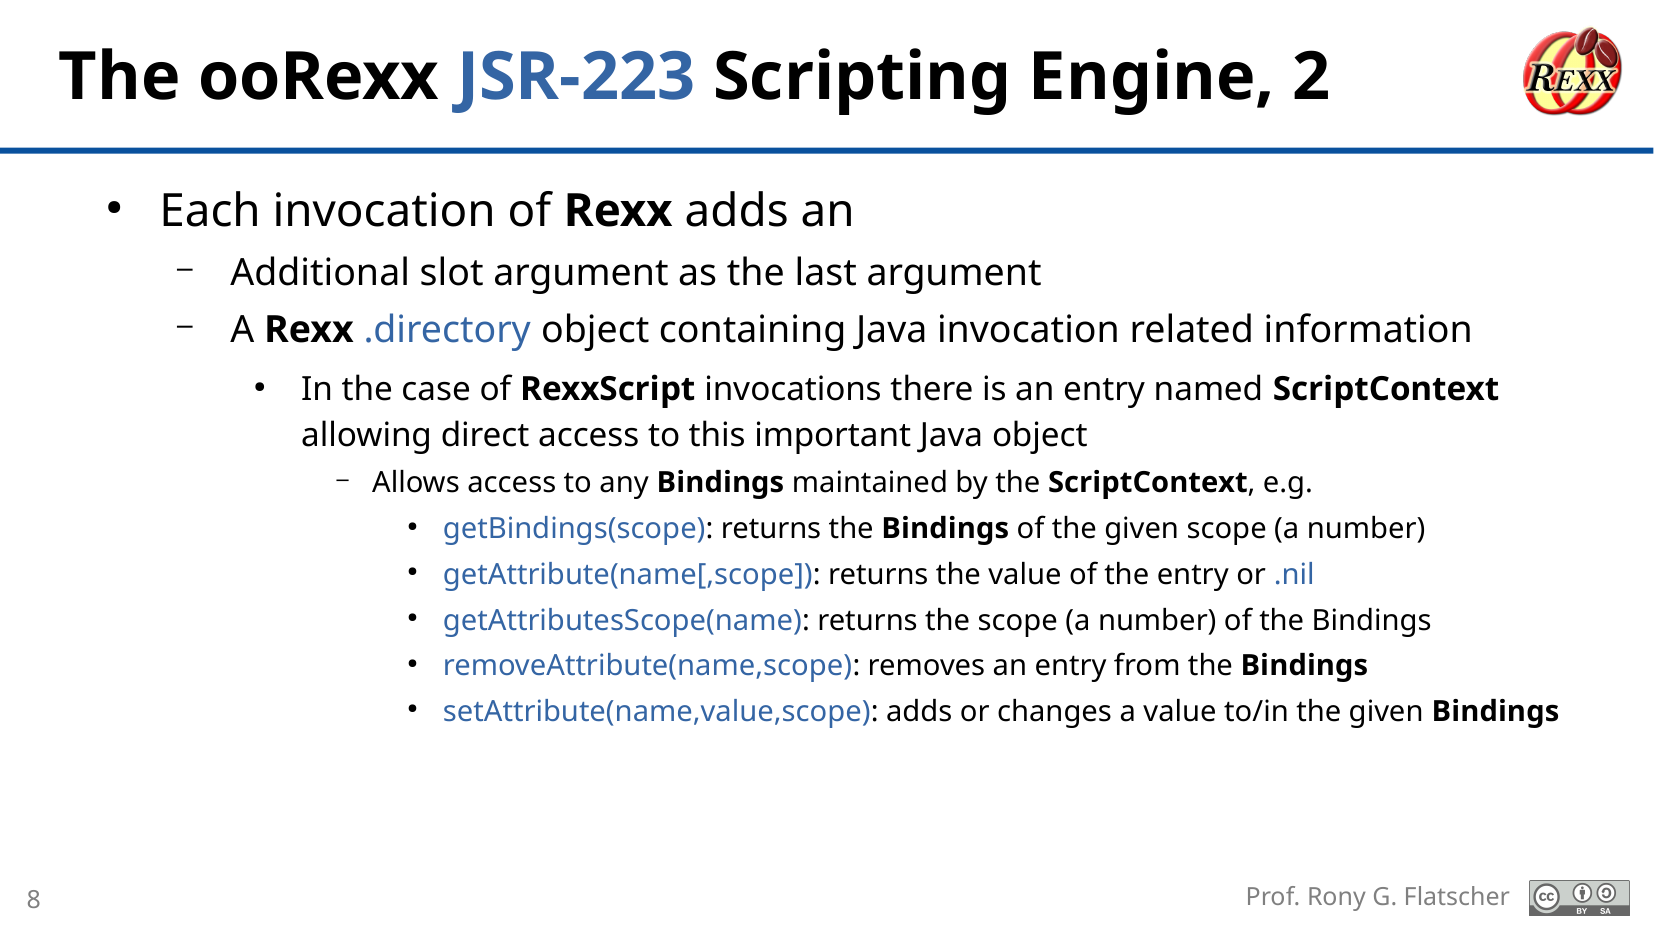

# The ooRexx JSR-223 Scripting Engine, 2
Each invocation of Rexx adds an
Additional slot argument as the last argument
A Rexx .directory object containing Java invocation related information
In the case of RexxScript invocations there is an entry named ScriptContext allowing direct access to this important Java object
Allows access to any Bindings maintained by the ScriptContext, e.g.
getBindings(scope): returns the Bindings of the given scope (a number)
getAttribute(name[,scope]): returns the value of the entry or .nil
getAttributesScope(name): returns the scope (a number) of the Bindings
removeAttribute(name,scope): removes an entry from the Bindings
setAttribute(name,value,scope): adds or changes a value to/in the given Bindings